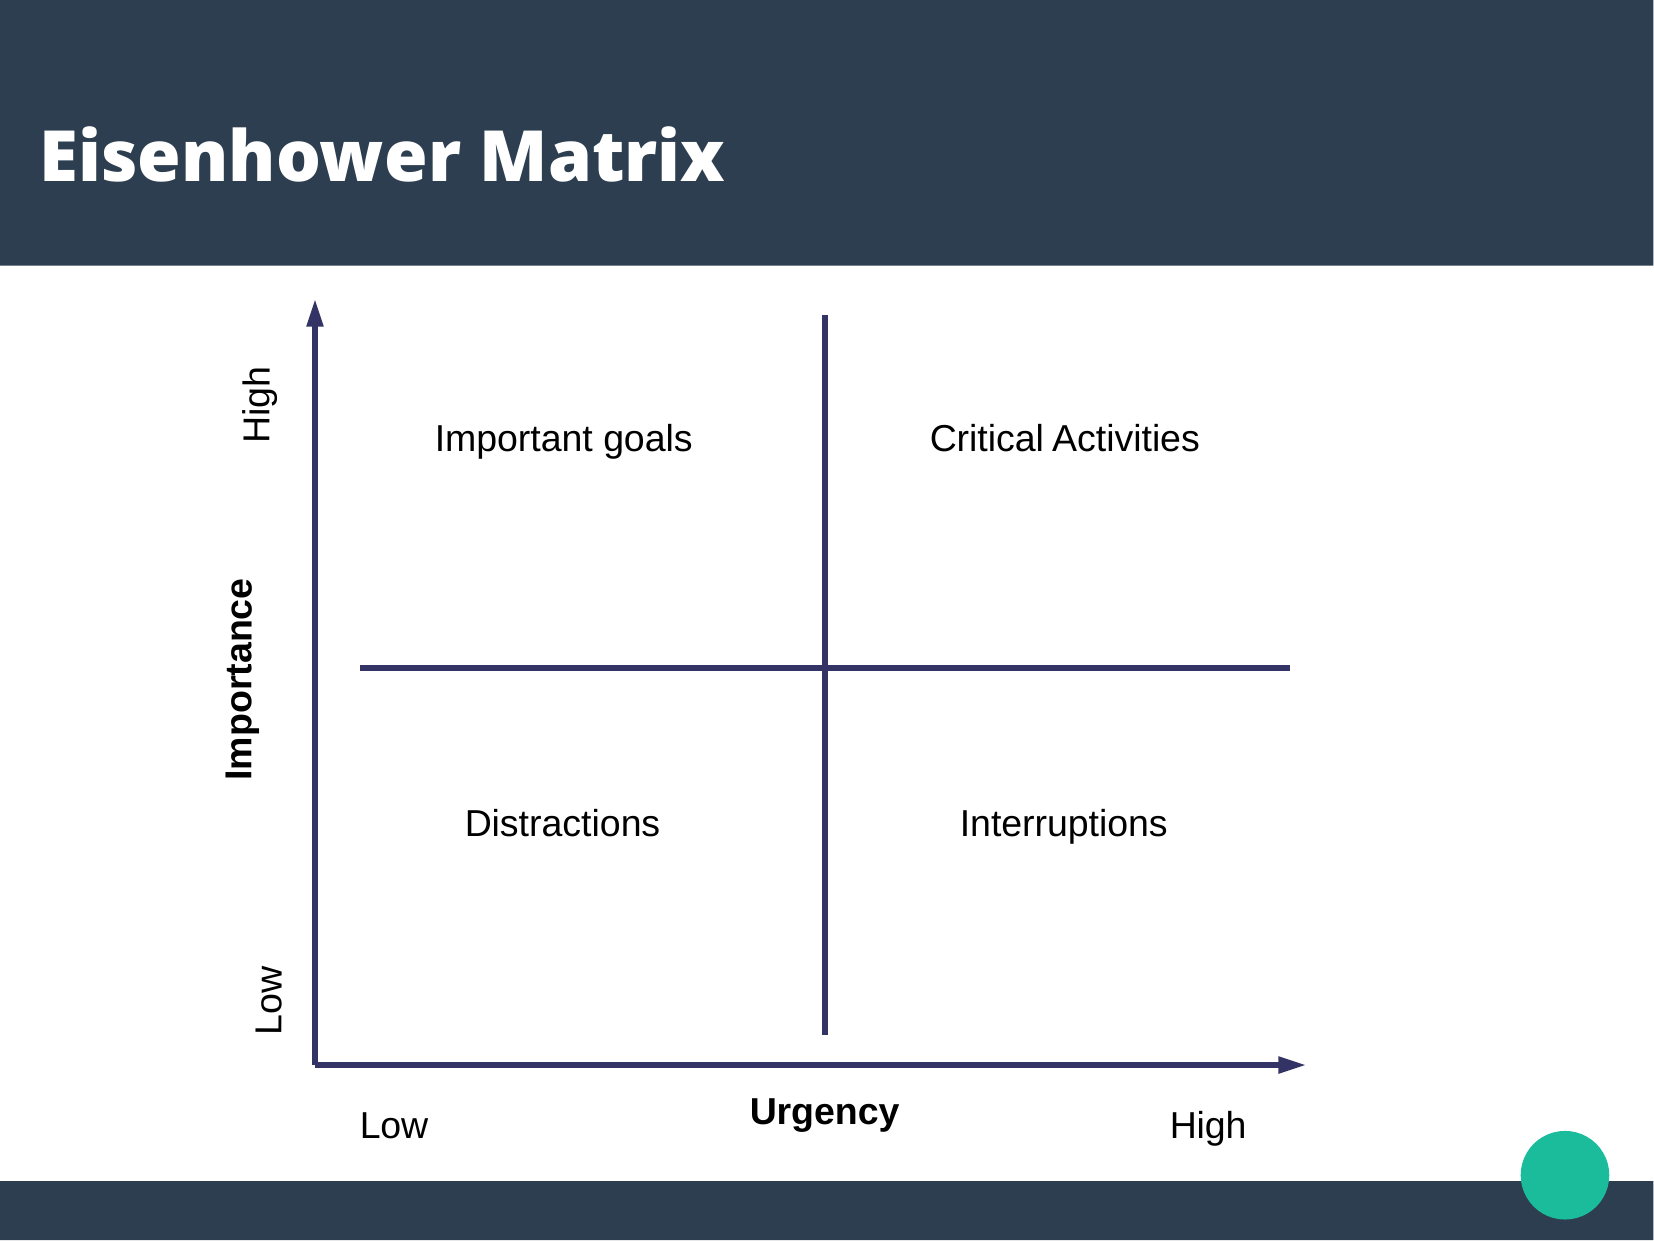

# Eisenhower Matrix
High
Important goals
Critical Activities
Importance
Distractions
Interruptions
Low
Urgency
Low
High